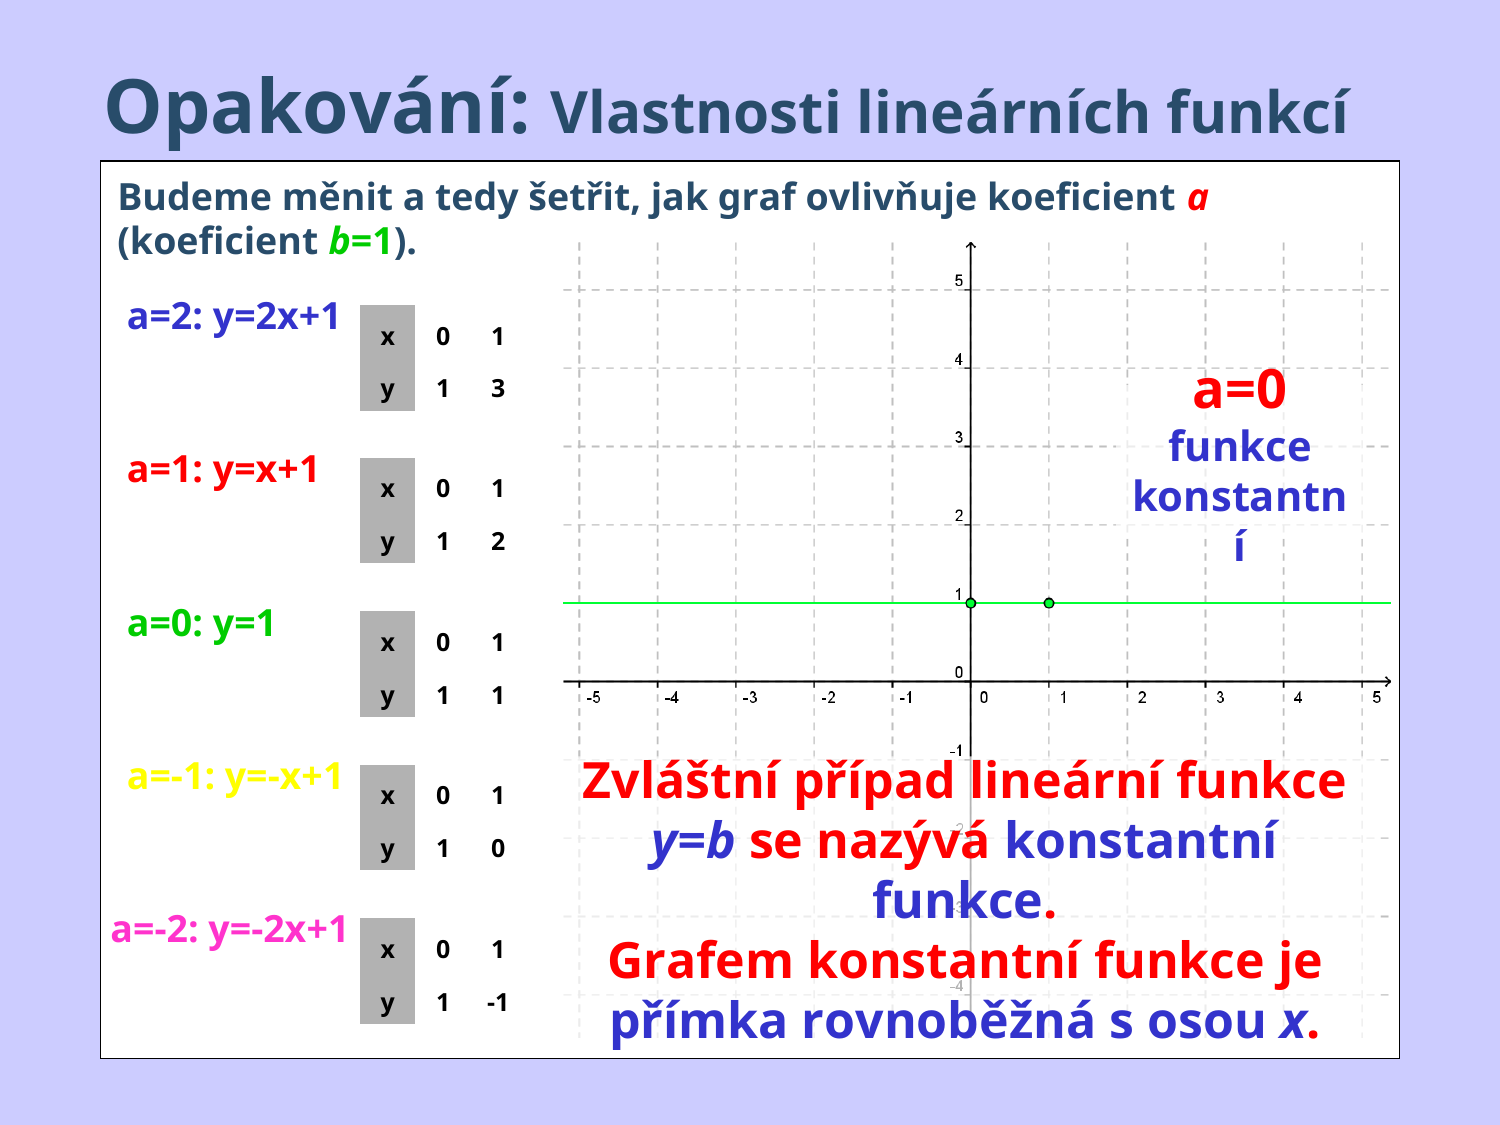

# Opakování: Vlastnosti lineárních funkcí
Budeme měnit a tedy šetřit, jak graf ovlivňuje koeficient a (koeficient b=1).
a=2: y=2x+1
| x | 0 | 1 |
| --- | --- | --- |
| y | 1 | 3 |
a=0
funkce konstantní
a=1: y=x+1
| x | 0 | 1 |
| --- | --- | --- |
| y | 1 | 2 |
a=0: y=1
| x | 0 | 1 |
| --- | --- | --- |
| y | 1 | 1 |
a=-1: y=-x+1
Zvláštní případ lineární funkce y=b se nazývá konstantní funkce.
Grafem konstantní funkce je přímka rovnoběžná s osou x.
| x | 0 | 1 |
| --- | --- | --- |
| y | 1 | 0 |
a=-2: y=-2x+1
| x | 0 | 1 |
| --- | --- | --- |
| y | 1 | -1 |